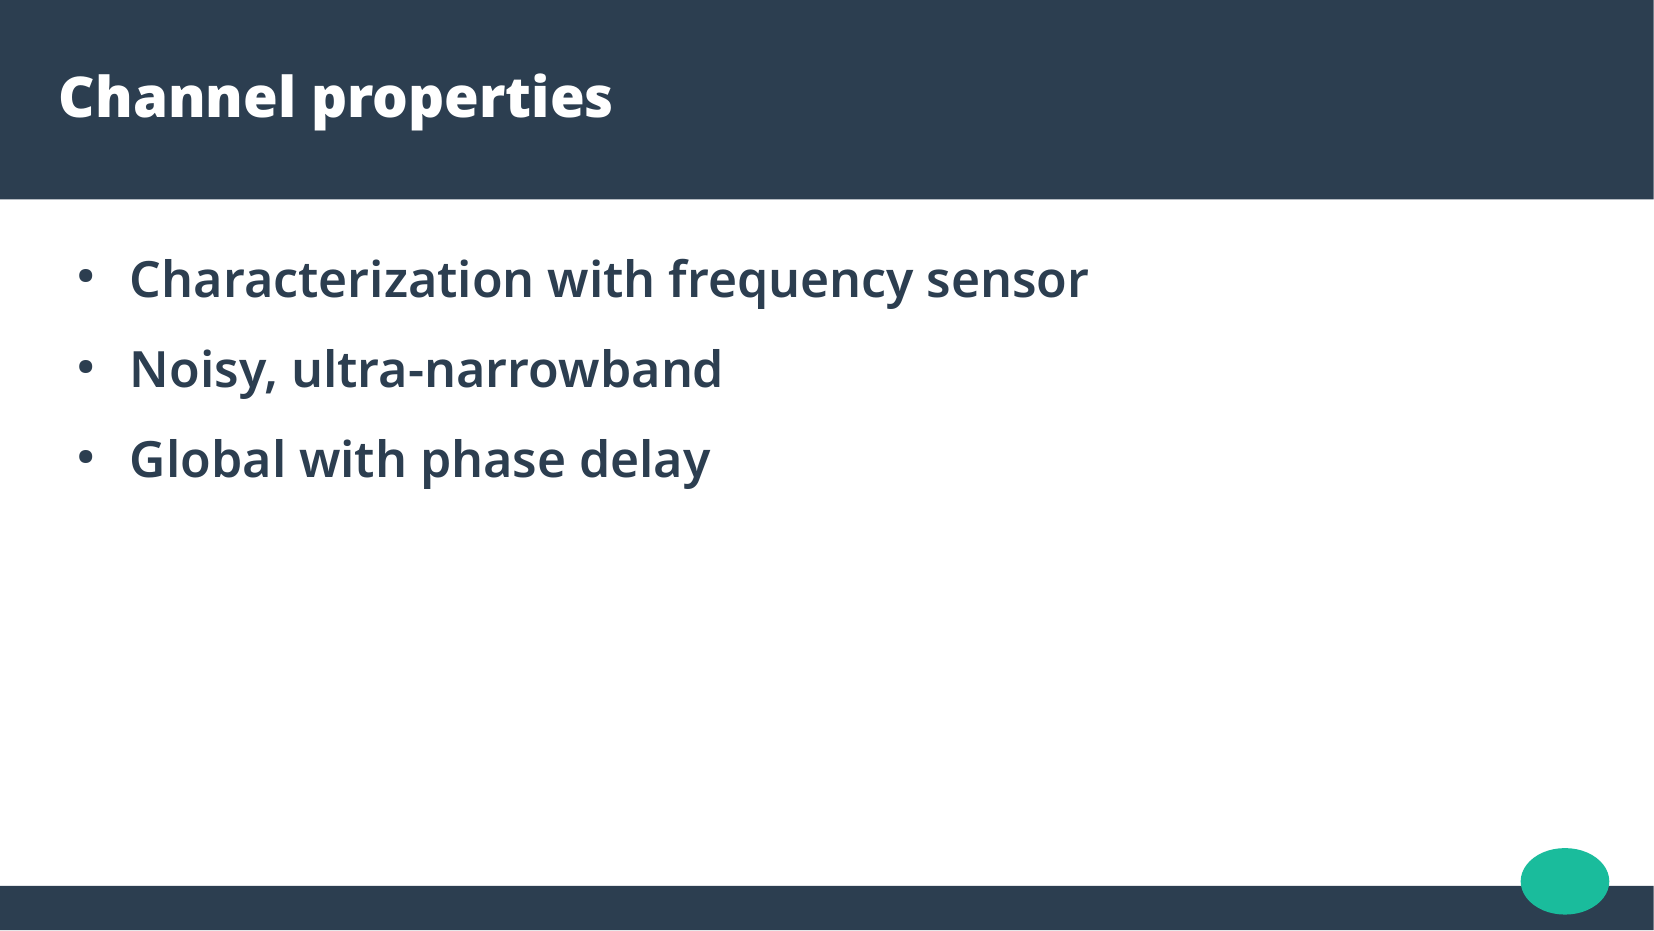

# Channel properties
Characterization with frequency sensor
Noisy, ultra-narrowband
Global with phase delay